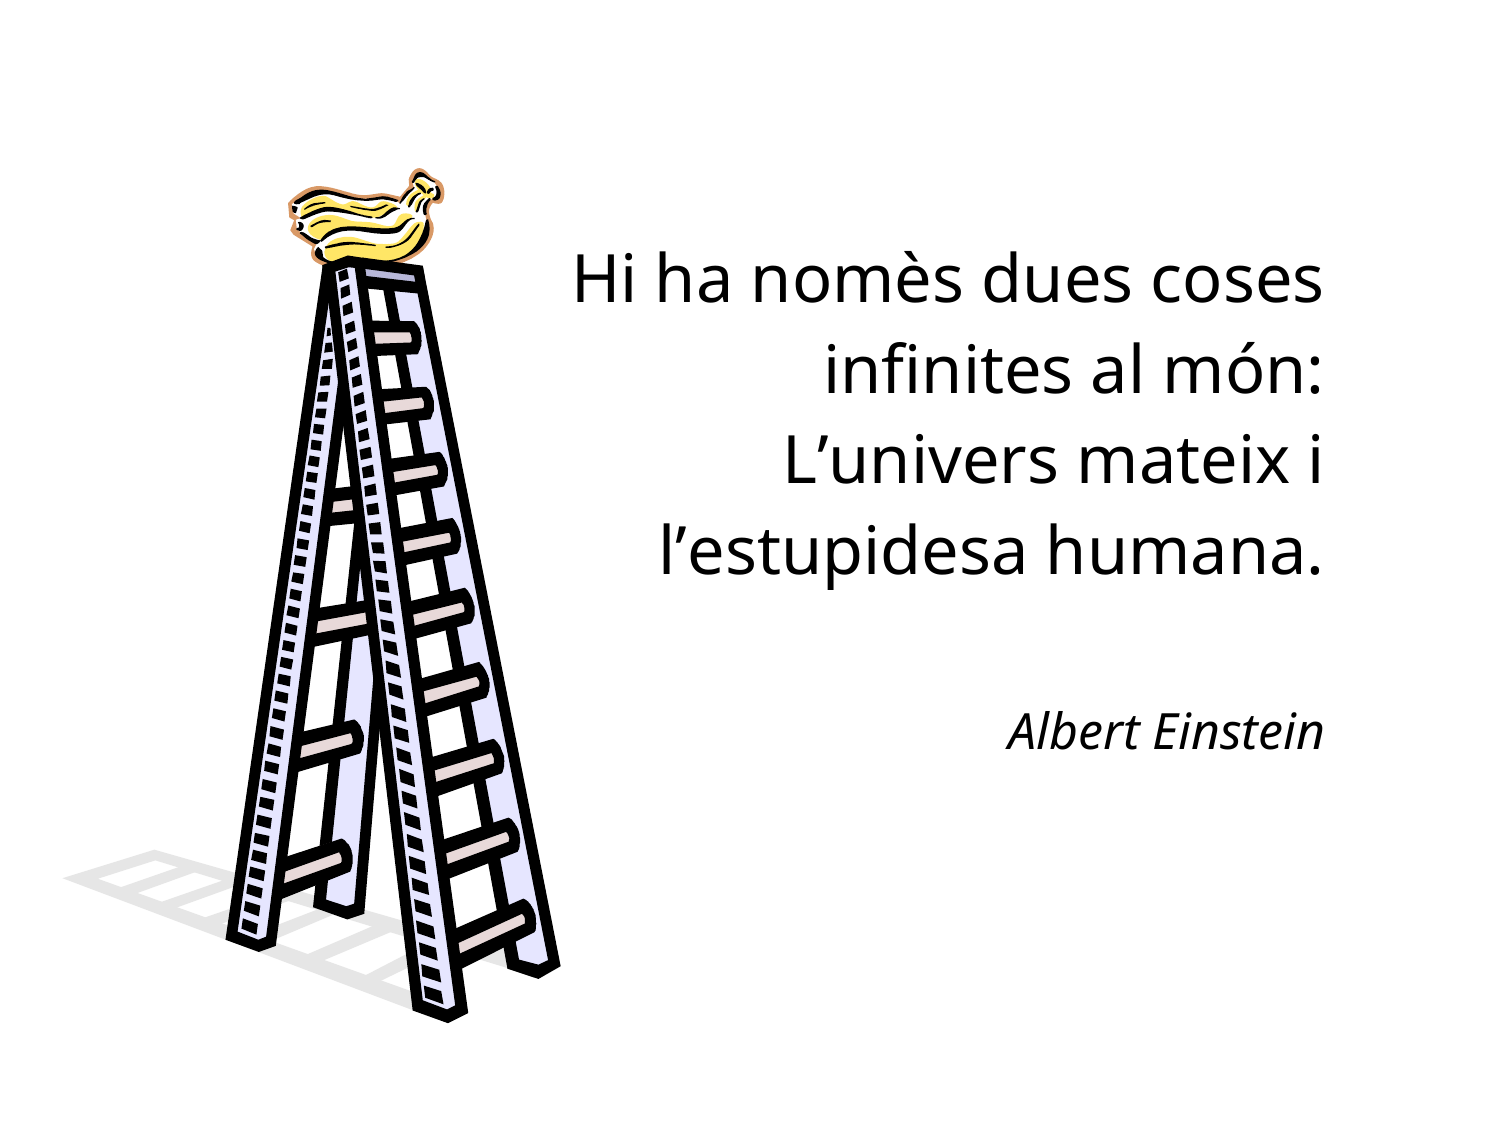

Hi ha nomès dues coses infinites al món:
L’univers mateix i l’estupidesa humana.
Albert Einstein